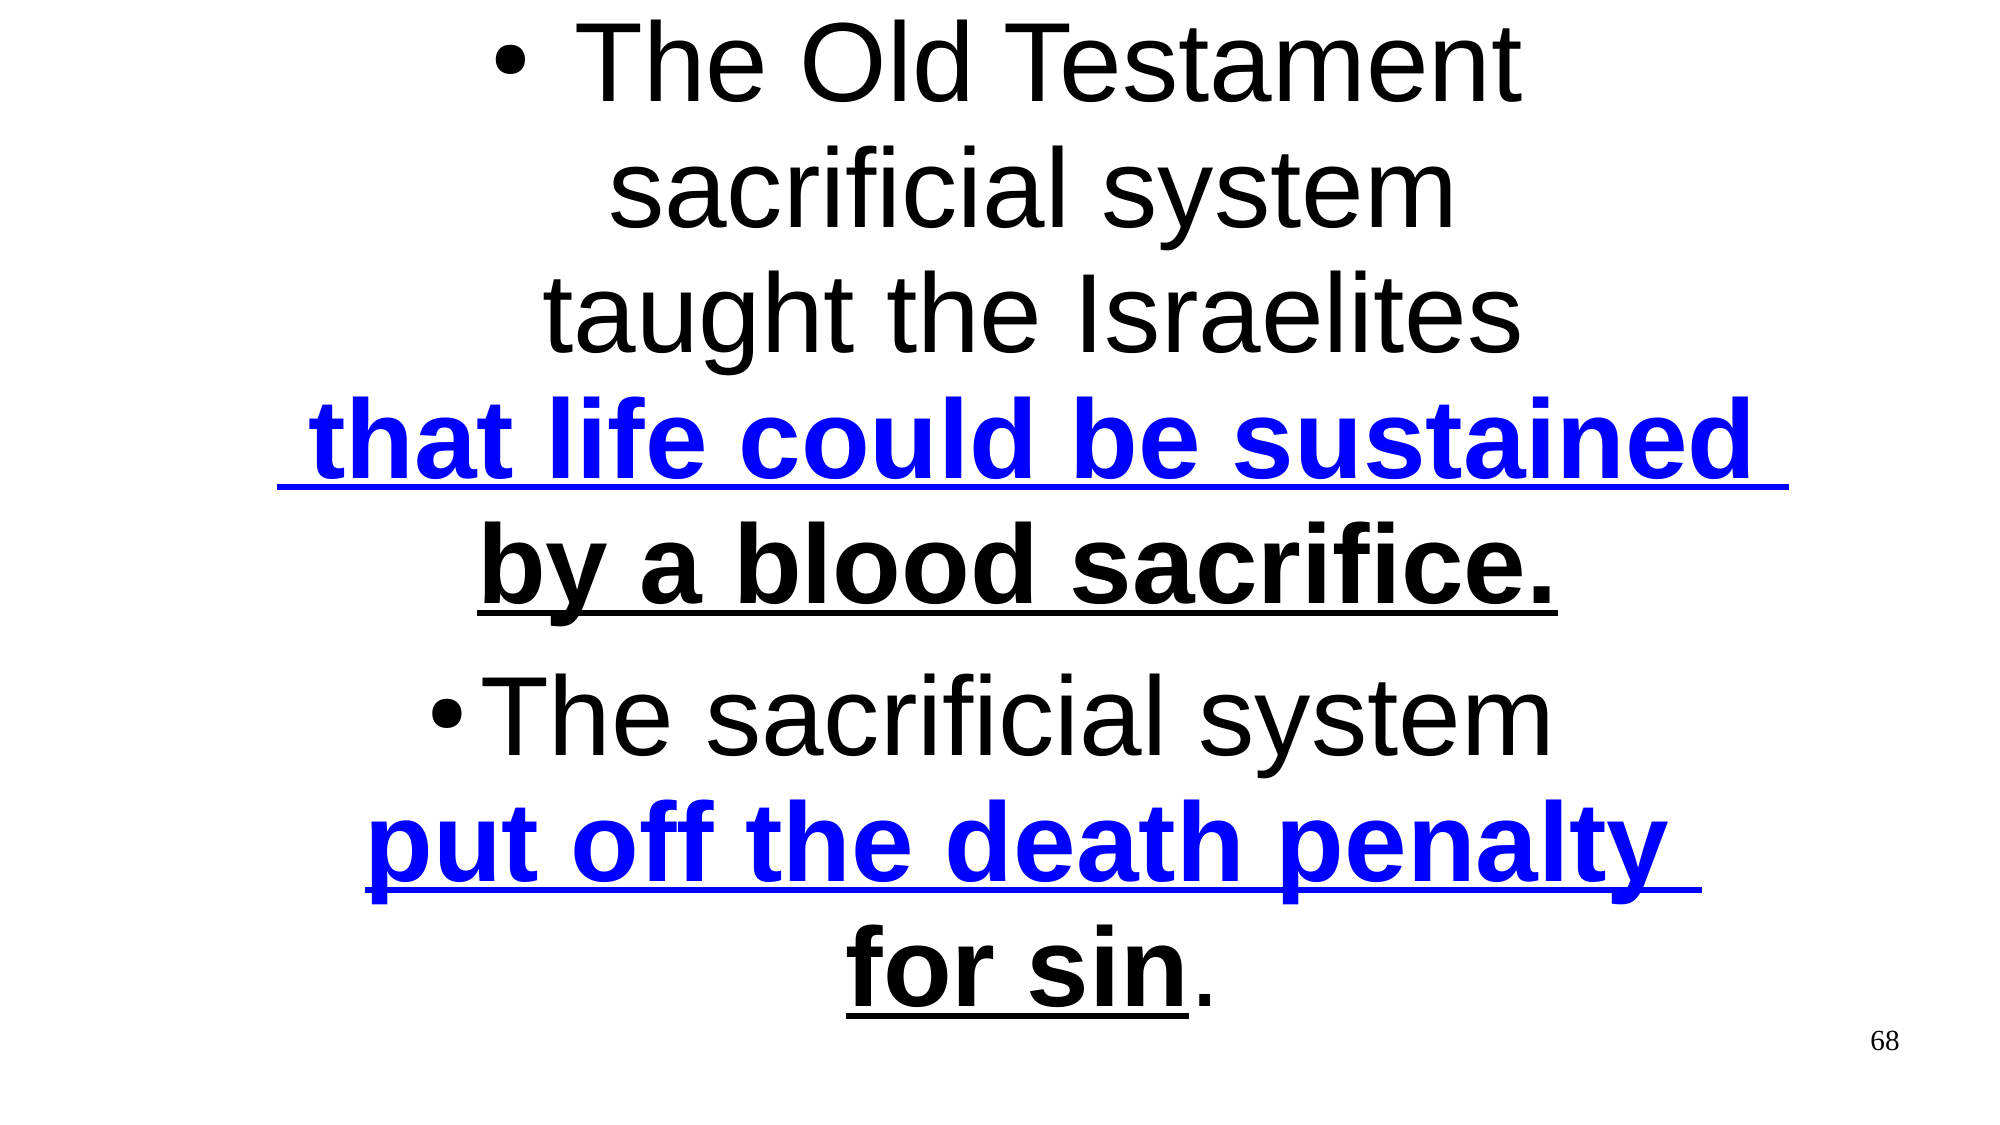

# The Old Testament sacrificial system taught the Israelites that life could be sustained by a blood sacrifice.
The sacrificial system
put off the death penalty
for sin.
68